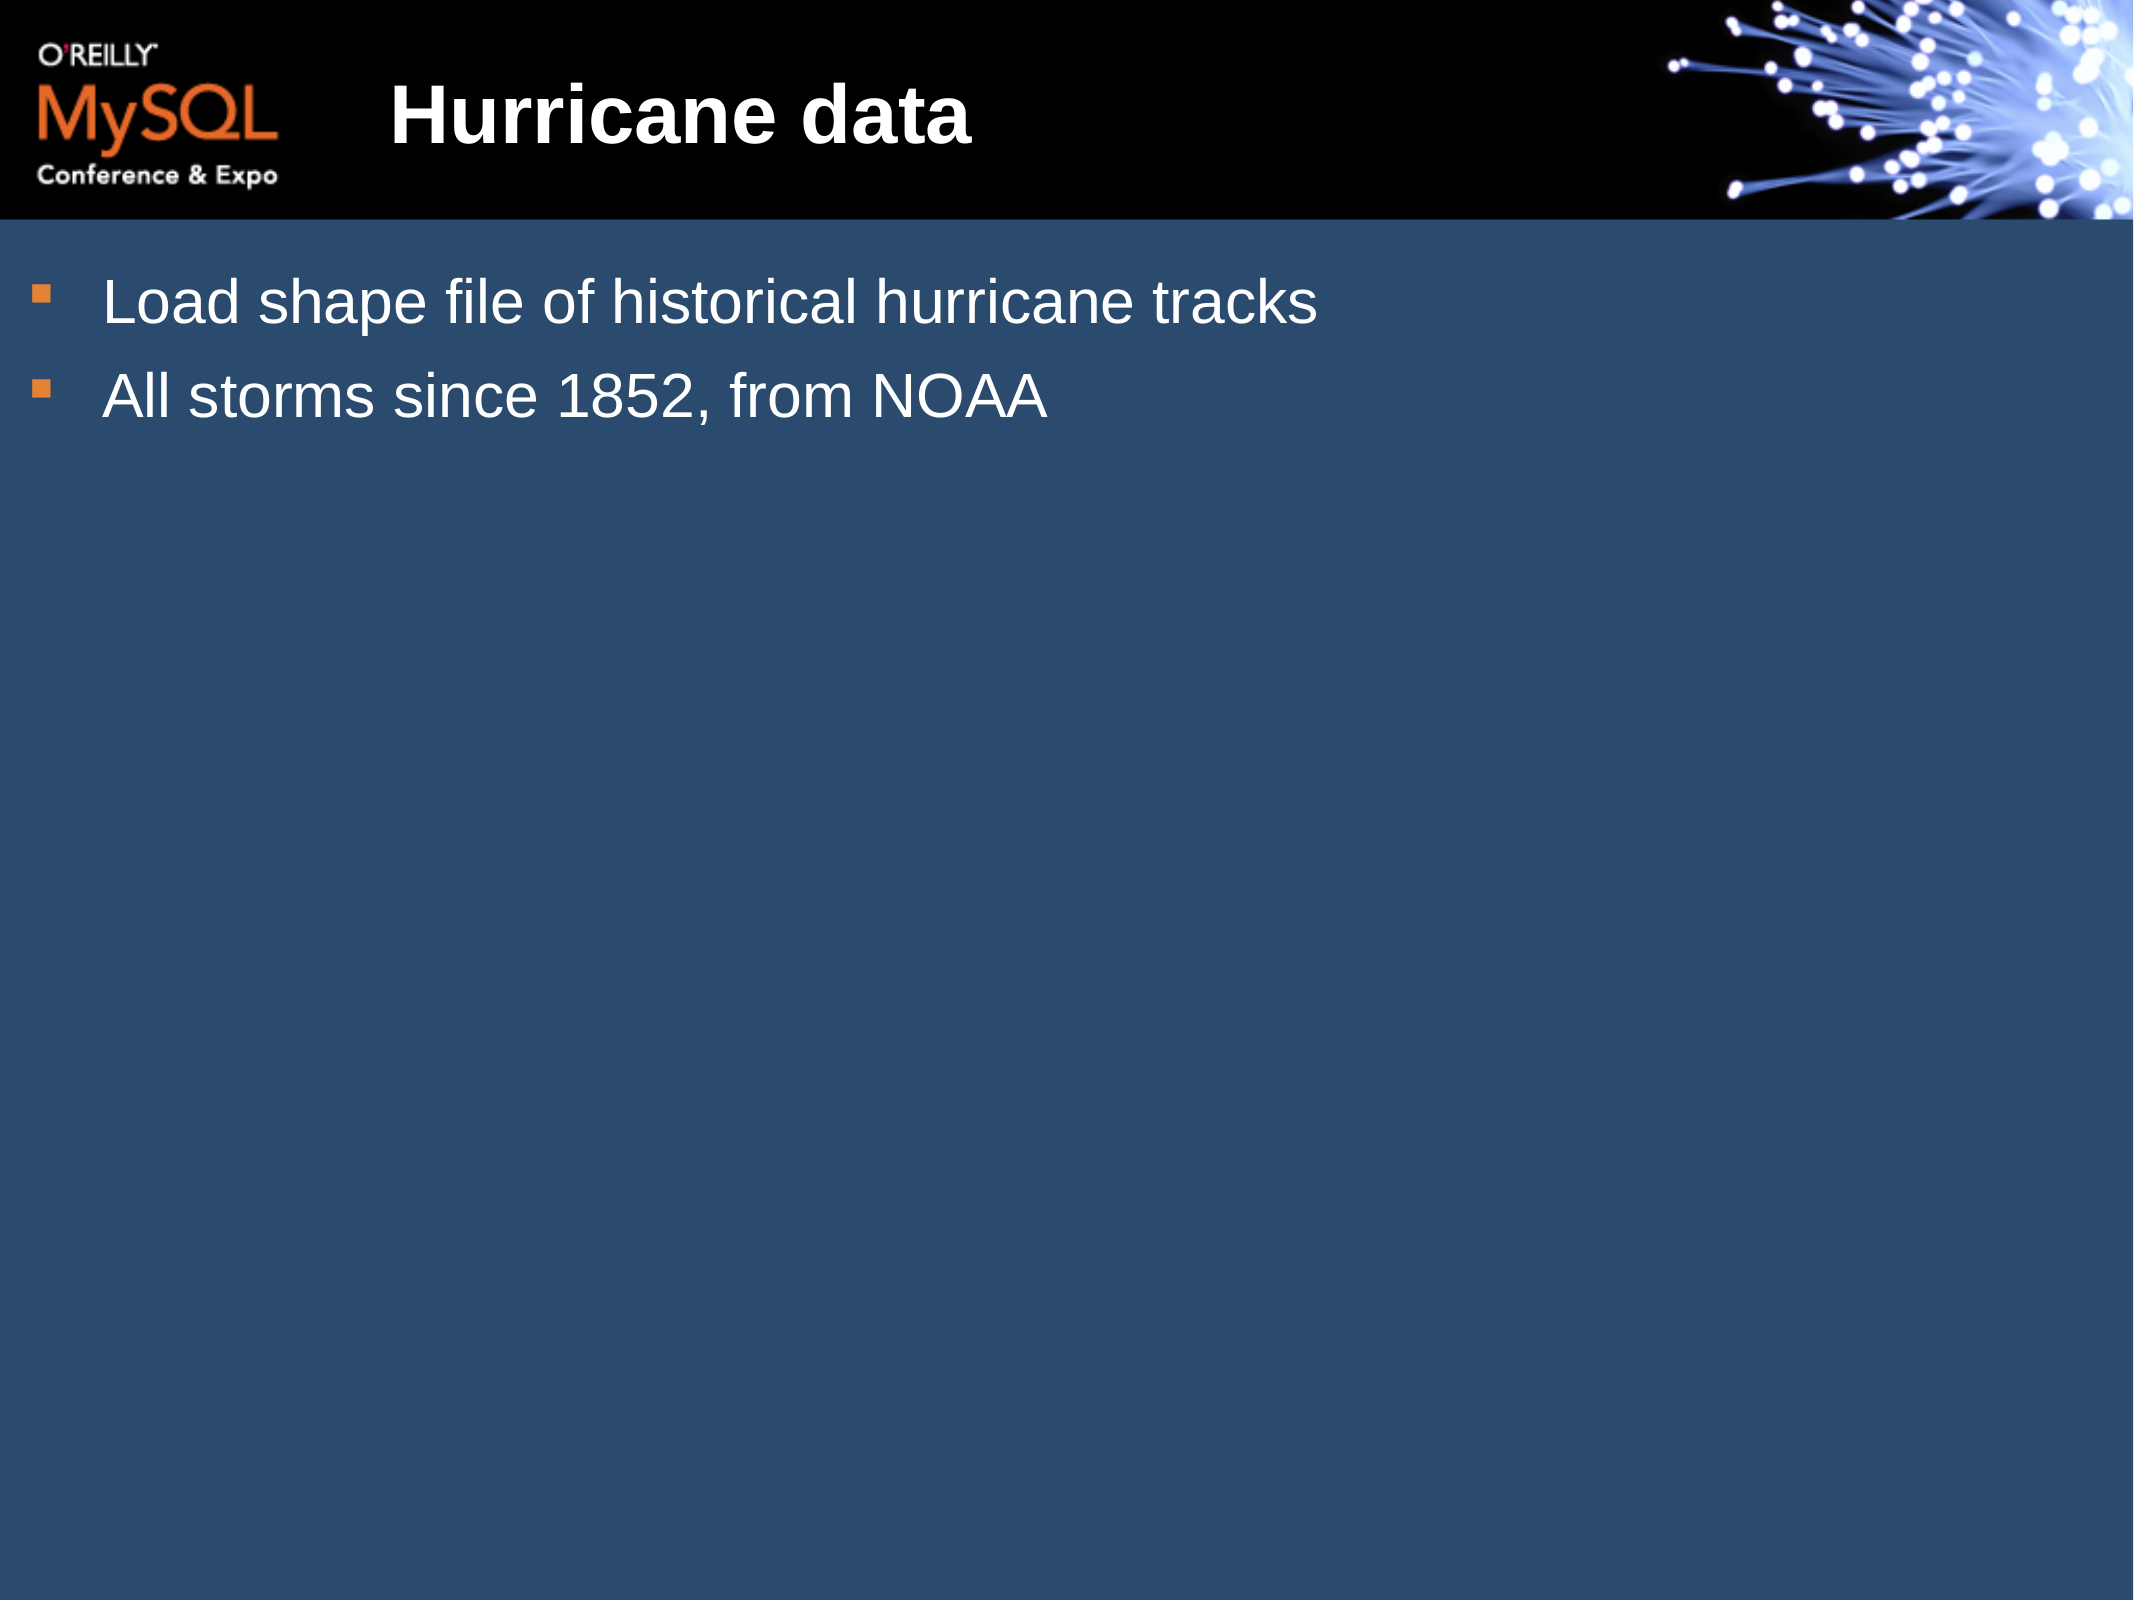

# Hurricane data
Load shape file of historical hurricane tracks
All storms since 1852, from NOAA